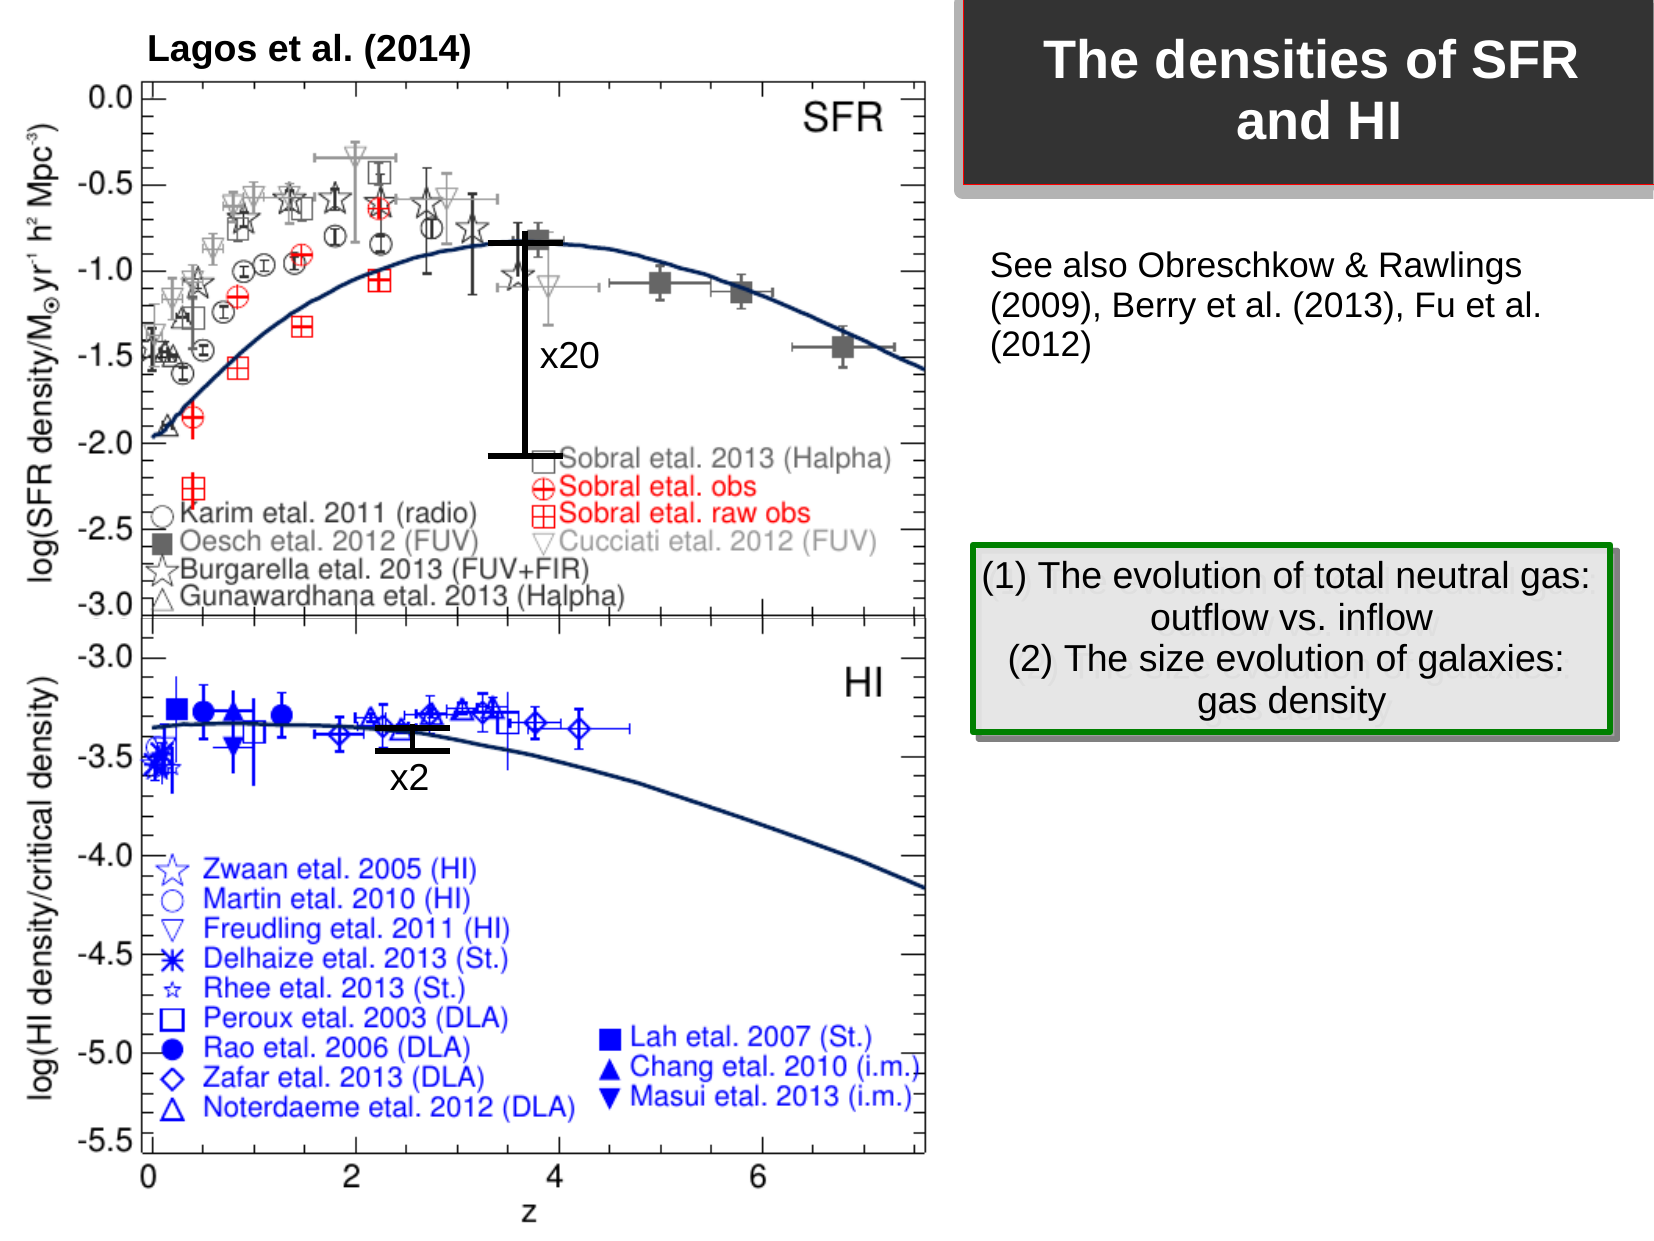

The densities of SFR
and HI
Lagos et al. (2014)
# The densities of SFR and H2
See also Obreschkow & Rawlings (2009), Berry et al. (2013), Fu et al. (2012)
x20
(1) The evolution of total neutral gas:
outflow vs. inflow
(2) The size evolution of galaxies:
gas density
x2